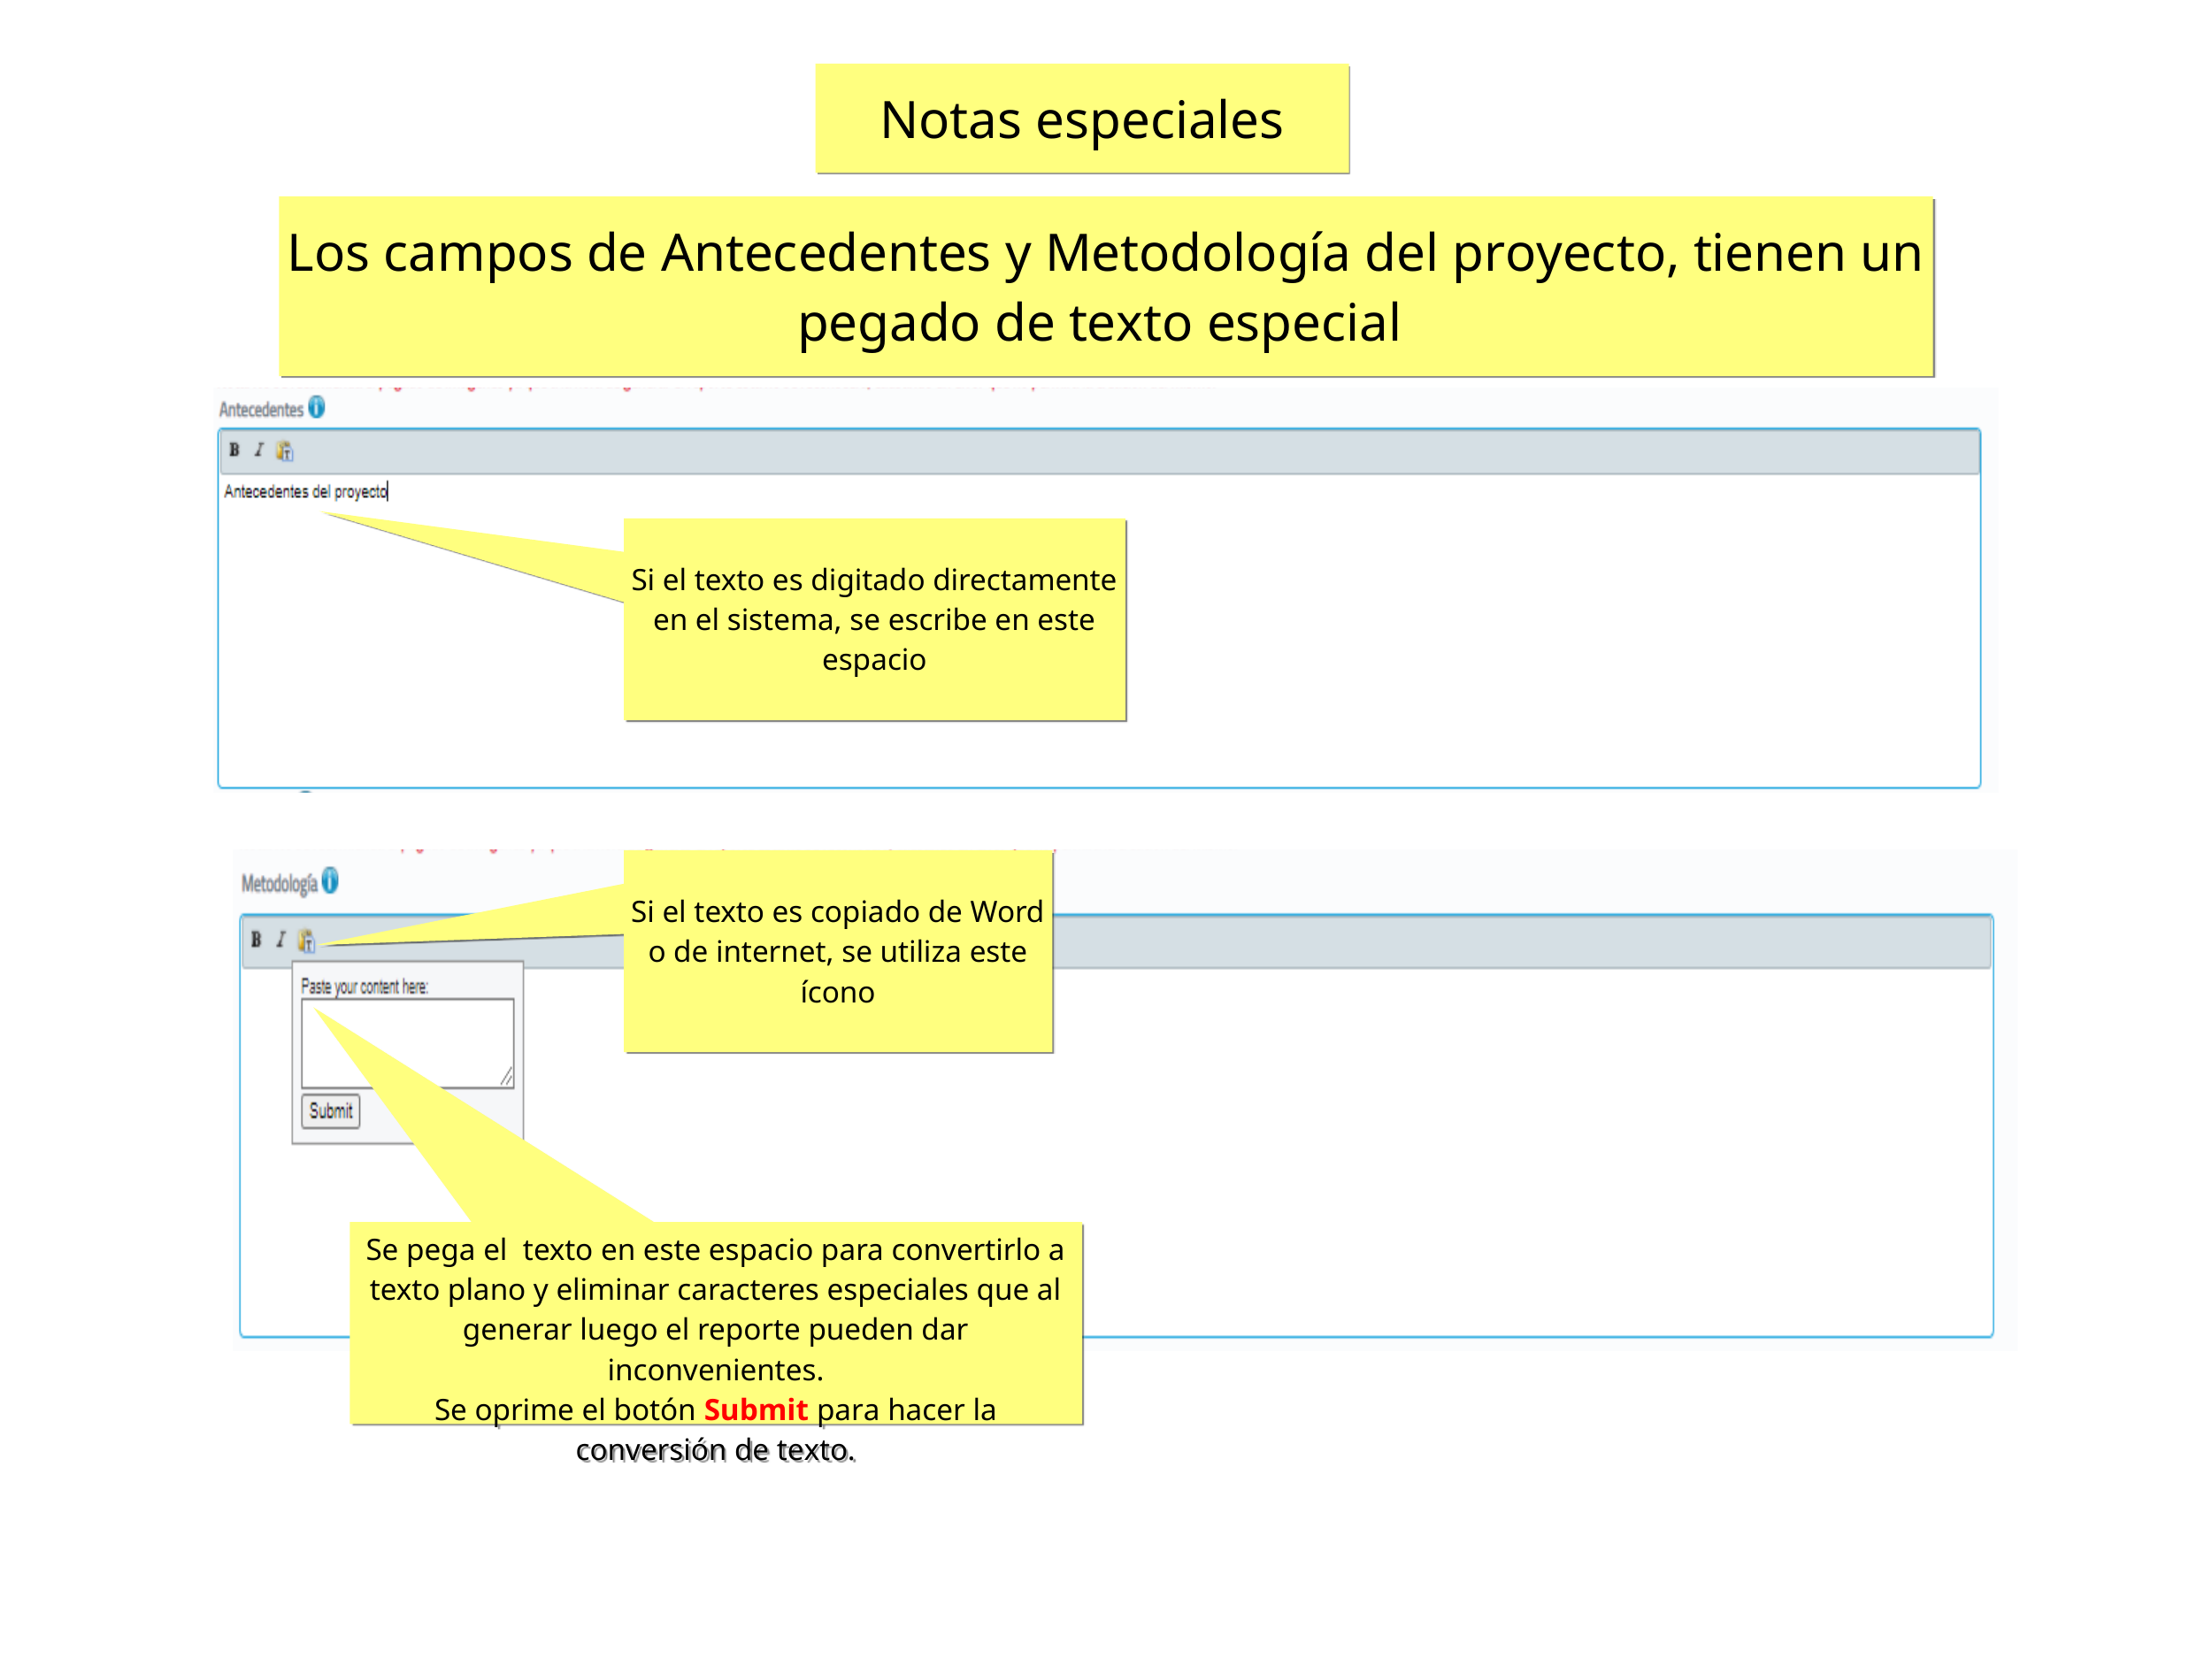

Notas especiales
Los campos de Antecedentes y Metodología del proyecto, tienen un pegado de texto especial
Si el texto es digitado directamente en el sistema, se escribe en este espacio
Si el texto es copiado de Word o de internet, se utiliza este ícono
Se pega el texto en este espacio para convertirlo a texto plano y eliminar caracteres especiales que al generar luego el reporte pueden dar inconvenientes.
Se oprime el botón Submit para hacer la conversión de texto.